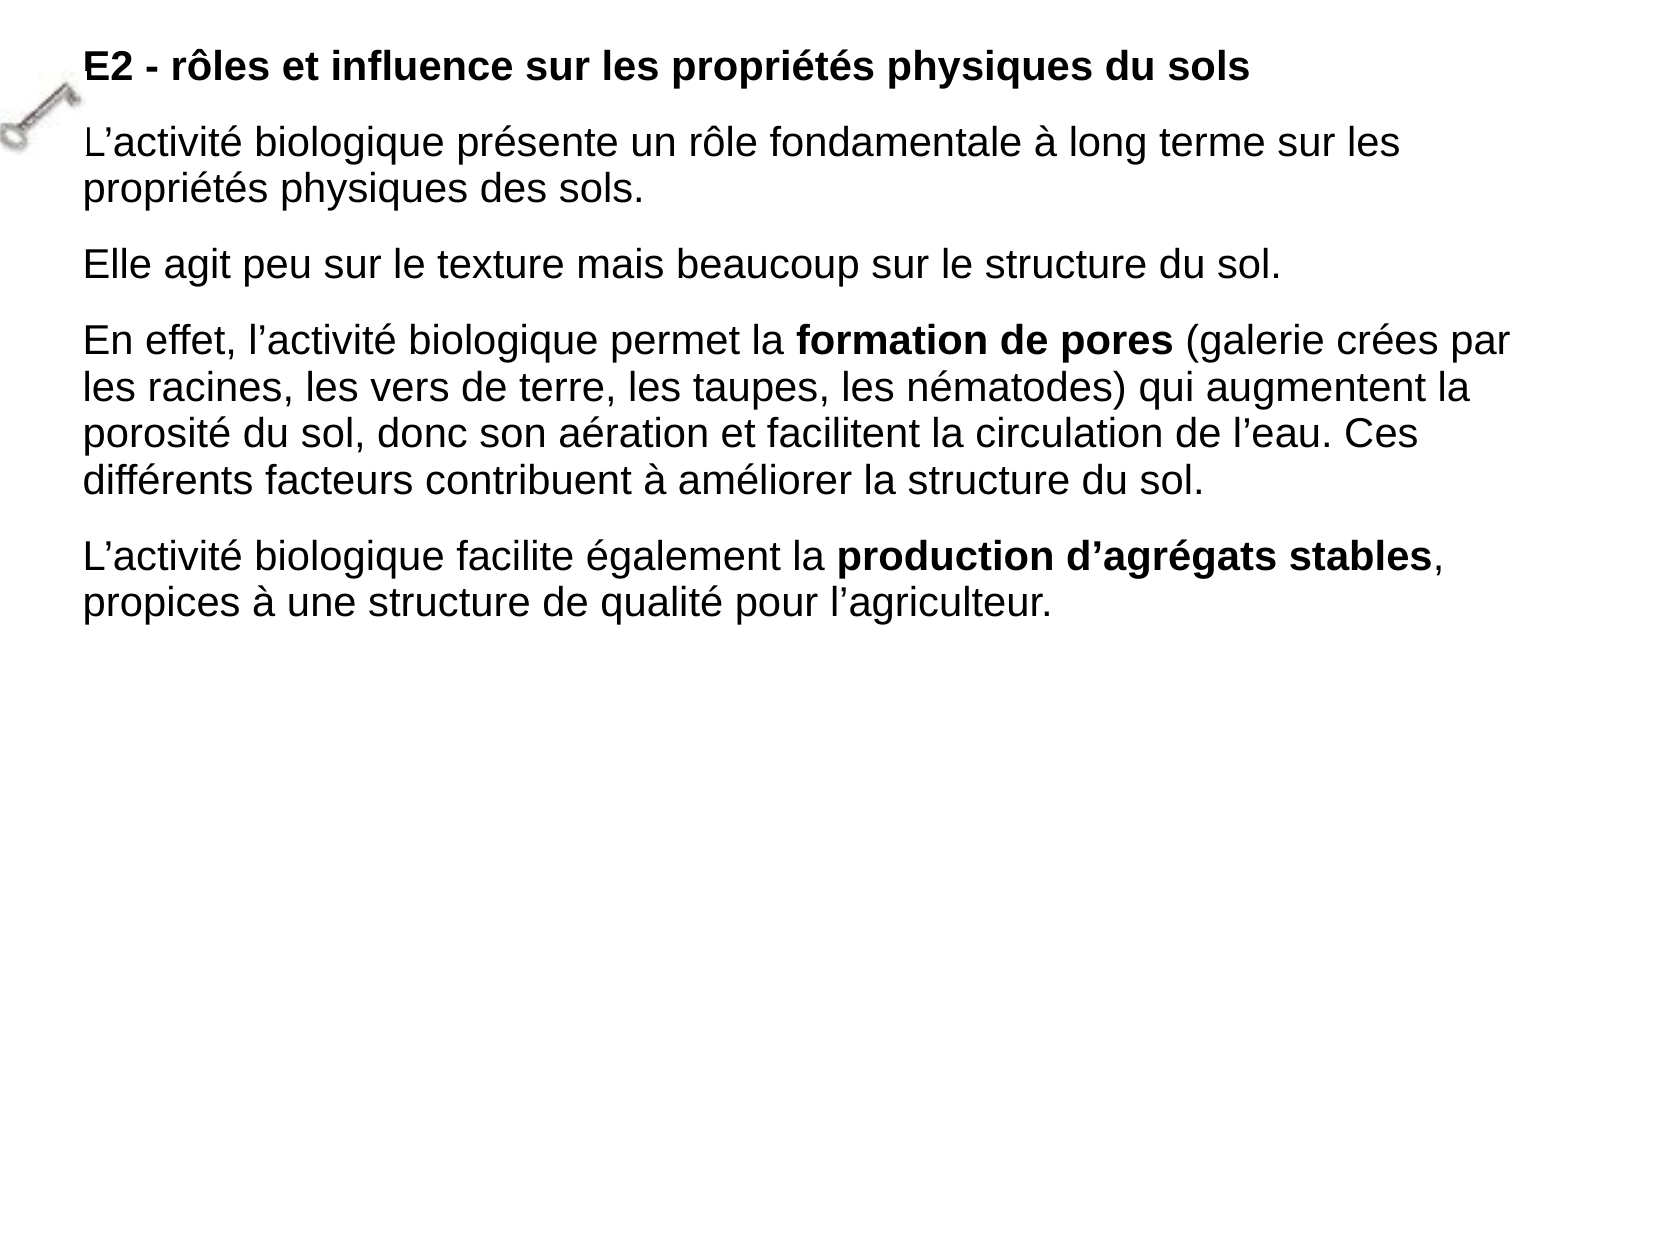

# E2 - rôles et influence sur les propriétés physiques du sols
L’activité biologique présente un rôle fondamentale à long terme sur les propriétés physiques des sols.
Elle agit peu sur le texture mais beaucoup sur le structure du sol.
En effet, l’activité biologique permet la formation de pores (galerie crées par les racines, les vers de terre, les taupes, les nématodes) qui augmentent la porosité du sol, donc son aération et facilitent la circulation de l’eau. Ces différents facteurs contribuent à améliorer la structure du sol.
L’activité biologique facilite également la production d’agrégats stables, propices à une structure de qualité pour l’agriculteur.